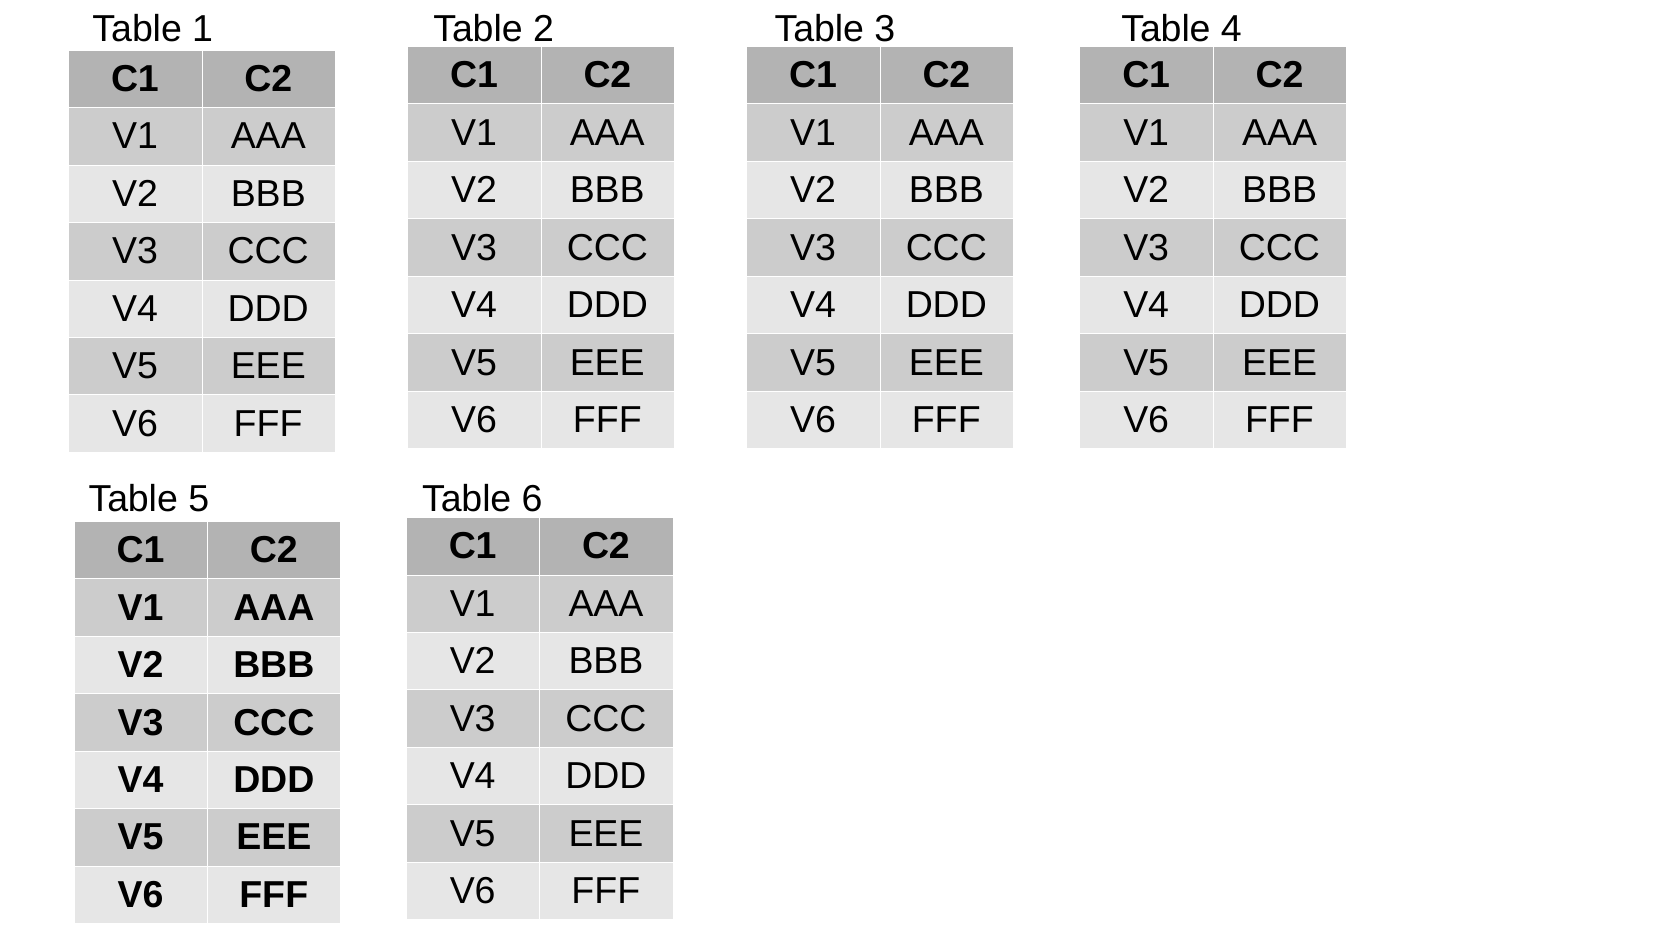

Table 1
Table 2
Table 3
Table 4
| C1 | C2 |
| --- | --- |
| V1 | AAA |
| V2 | BBB |
| V3 | CCC |
| V4 | DDD |
| V5 | EEE |
| V6 | FFF |
| C1 | C2 |
| --- | --- |
| V1 | AAA |
| V2 | BBB |
| V3 | CCC |
| V4 | DDD |
| V5 | EEE |
| V6 | FFF |
| C1 | C2 |
| --- | --- |
| V1 | AAA |
| V2 | BBB |
| V3 | CCC |
| V4 | DDD |
| V5 | EEE |
| V6 | FFF |
| C1 | C2 |
| --- | --- |
| V1 | AAA |
| V2 | BBB |
| V3 | CCC |
| V4 | DDD |
| V5 | EEE |
| V6 | FFF |
Table 5
Table 6
| C1 | C2 |
| --- | --- |
| V1 | AAA |
| V2 | BBB |
| V3 | CCC |
| V4 | DDD |
| V5 | EEE |
| V6 | FFF |
| C1 | C2 |
| --- | --- |
| V1 | AAA |
| V2 | BBB |
| V3 | CCC |
| V4 | DDD |
| V5 | EEE |
| V6 | FFF |